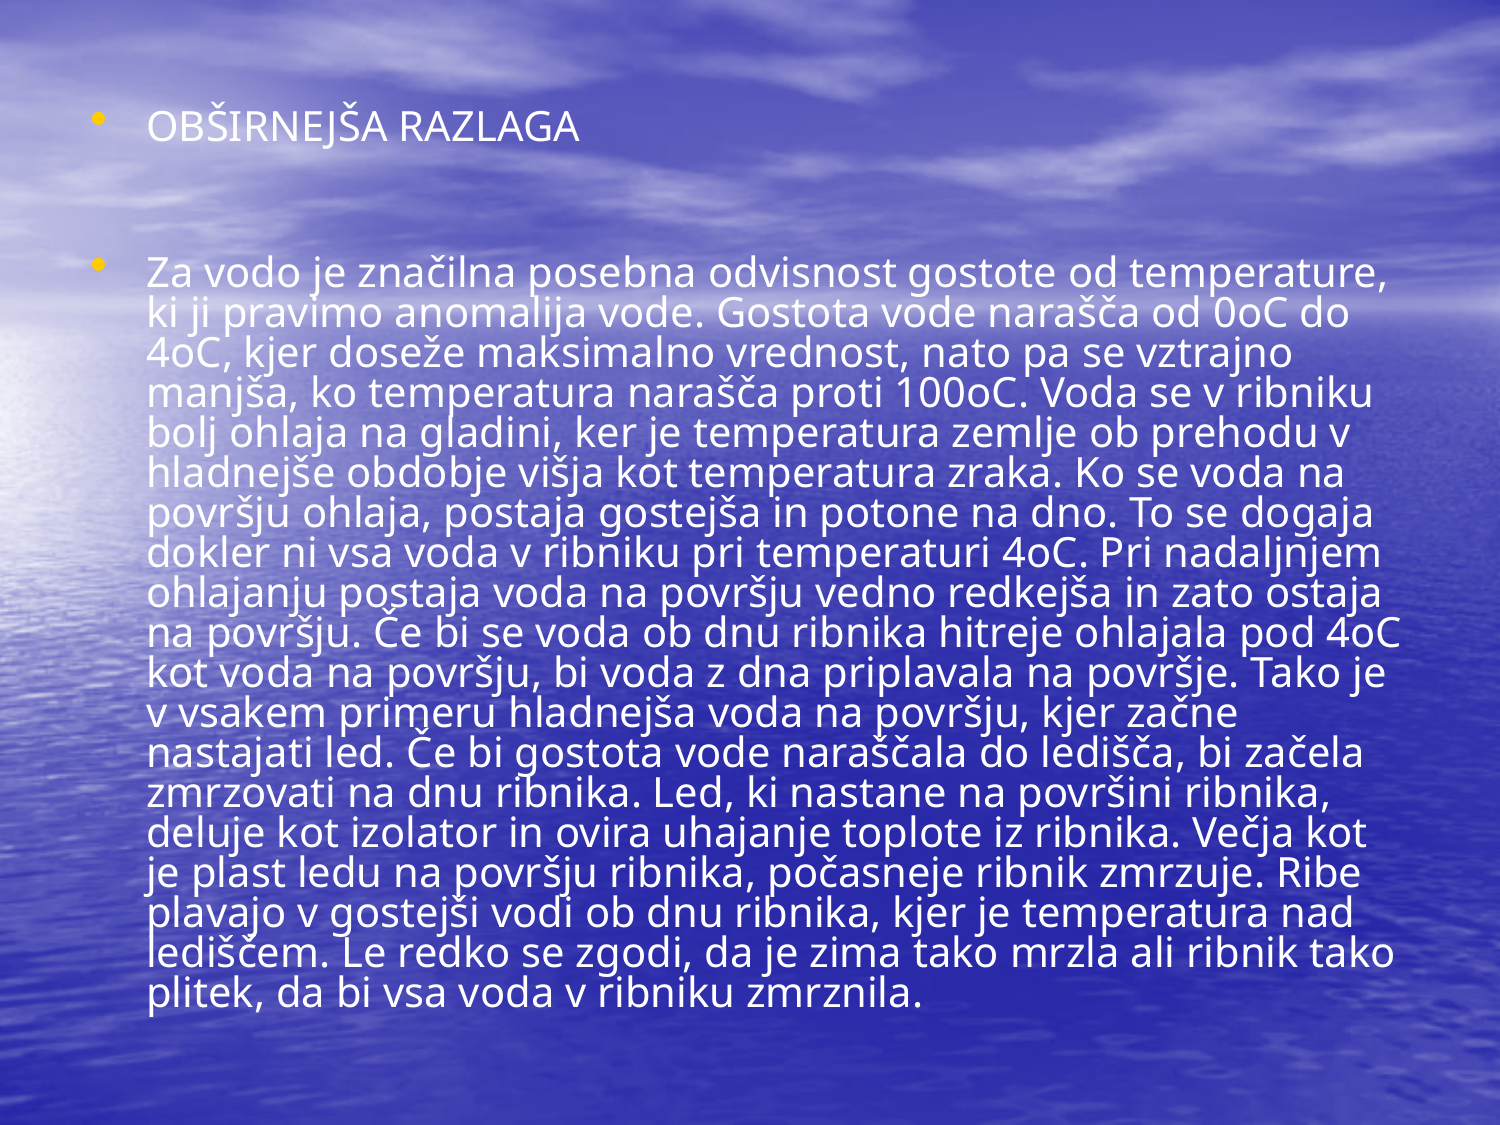

# OBŠIRNEJŠA RAZLAGA
Za vodo je značilna posebna odvisnost gostote od temperature, ki ji pravimo anomalija vode. Gostota vode narašča od 0oC do 4oC, kjer doseže maksimalno vrednost, nato pa se vztrajno manjša, ko temperatura narašča proti 100oC. Voda se v ribniku bolj ohlaja na gladini, ker je temperatura zemlje ob prehodu v hladnejše obdobje višja kot temperatura zraka. Ko se voda na površju ohlaja, postaja gostejša in potone na dno. To se dogaja dokler ni vsa voda v ribniku pri temperaturi 4oC. Pri nadaljnjem ohlajanju postaja voda na površju vedno redkejša in zato ostaja na površju. Če bi se voda ob dnu ribnika hitreje ohlajala pod 4oC kot voda na površju, bi voda z dna priplavala na površje. Tako je v vsakem primeru hladnejša voda na površju, kjer začne nastajati led. Če bi gostota vode naraščala do ledišča, bi začela zmrzovati na dnu ribnika. Led, ki nastane na površini ribnika, deluje kot izolator in ovira uhajanje toplote iz ribnika. Večja kot je plast ledu na površju ribnika, počasneje ribnik zmrzuje. Ribe plavajo v gostejši vodi ob dnu ribnika, kjer je temperatura nad lediščem. Le redko se zgodi, da je zima tako mrzla ali ribnik tako plitek, da bi vsa voda v ribniku zmrznila.